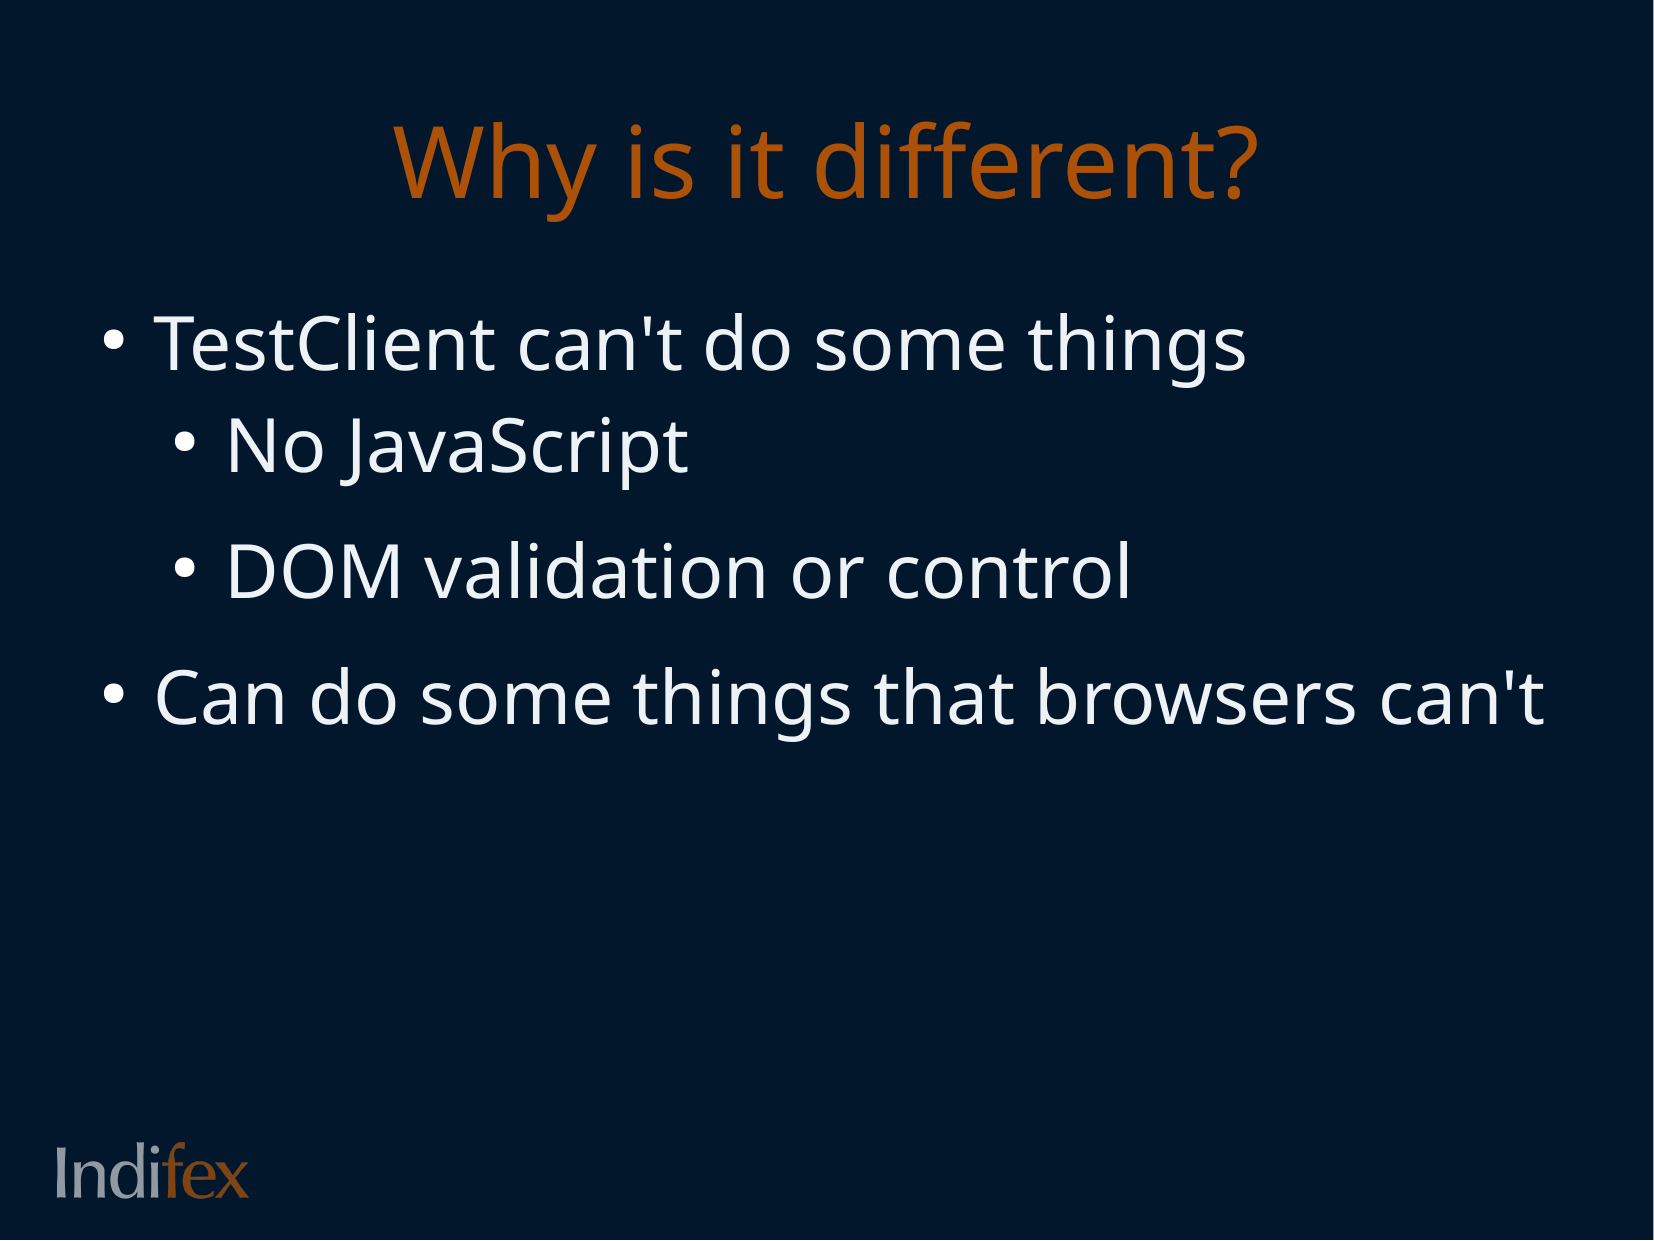

# Why is it different?
TestClient can't do some things
No JavaScript
DOM validation or control
Can do some things that browsers can't